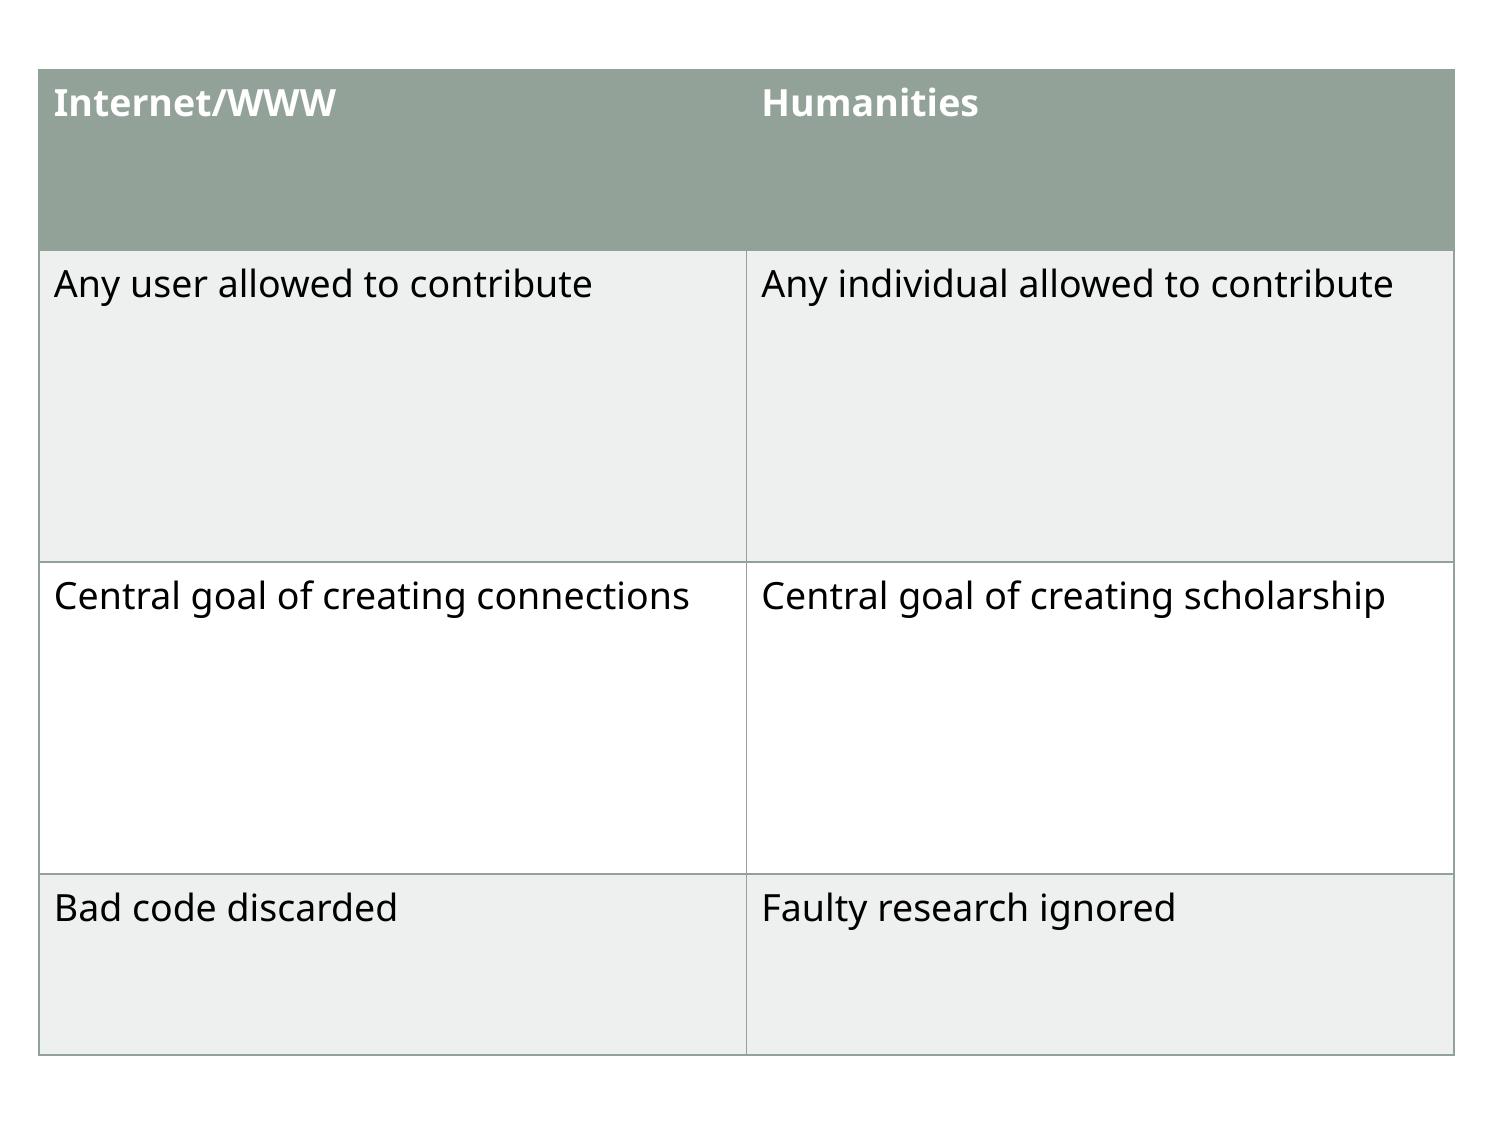

| Internet/WWW | Humanities |
| --- | --- |
| Any user allowed to contribute | Any individual allowed to contribute |
| Central goal of creating connections | Central goal of creating scholarship |
| Bad code discarded | Faulty research ignored |